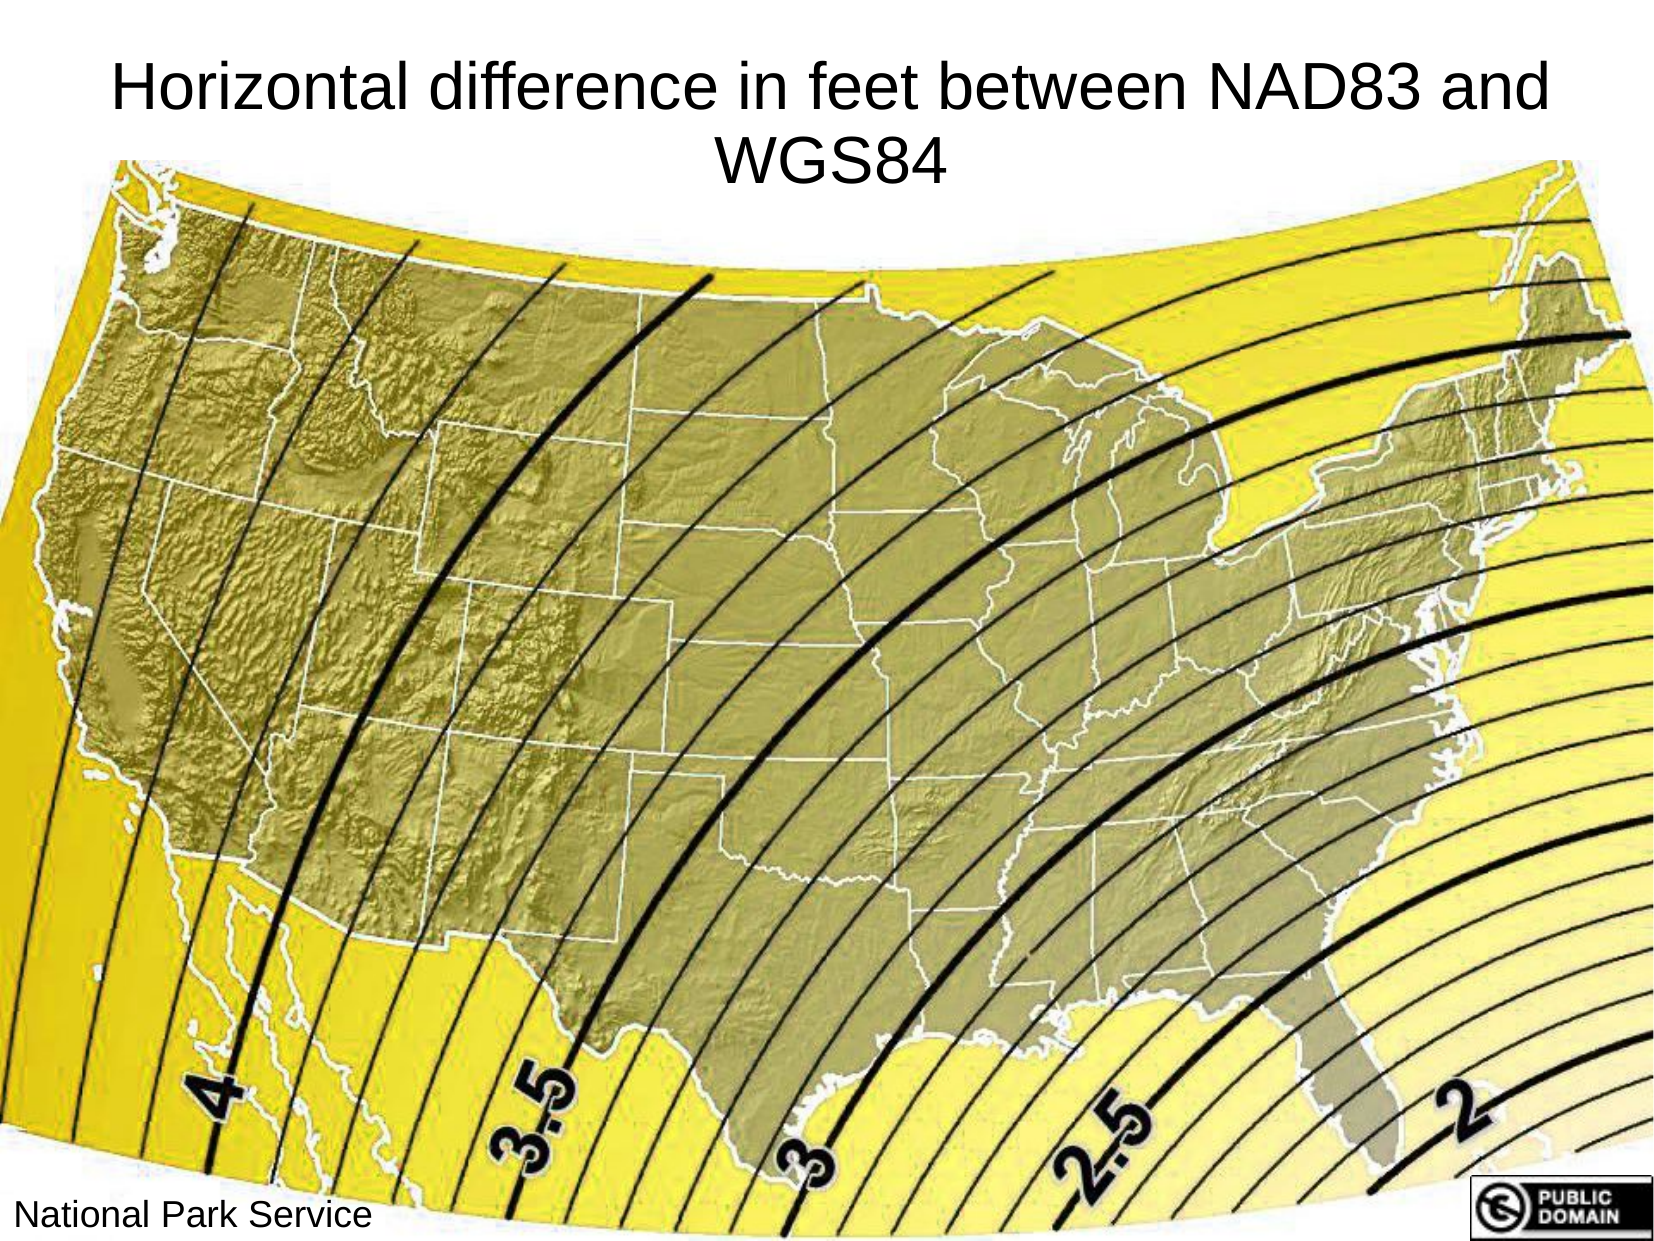

# Horizontal difference in feet between NAD83 and WGS84
National Park Service